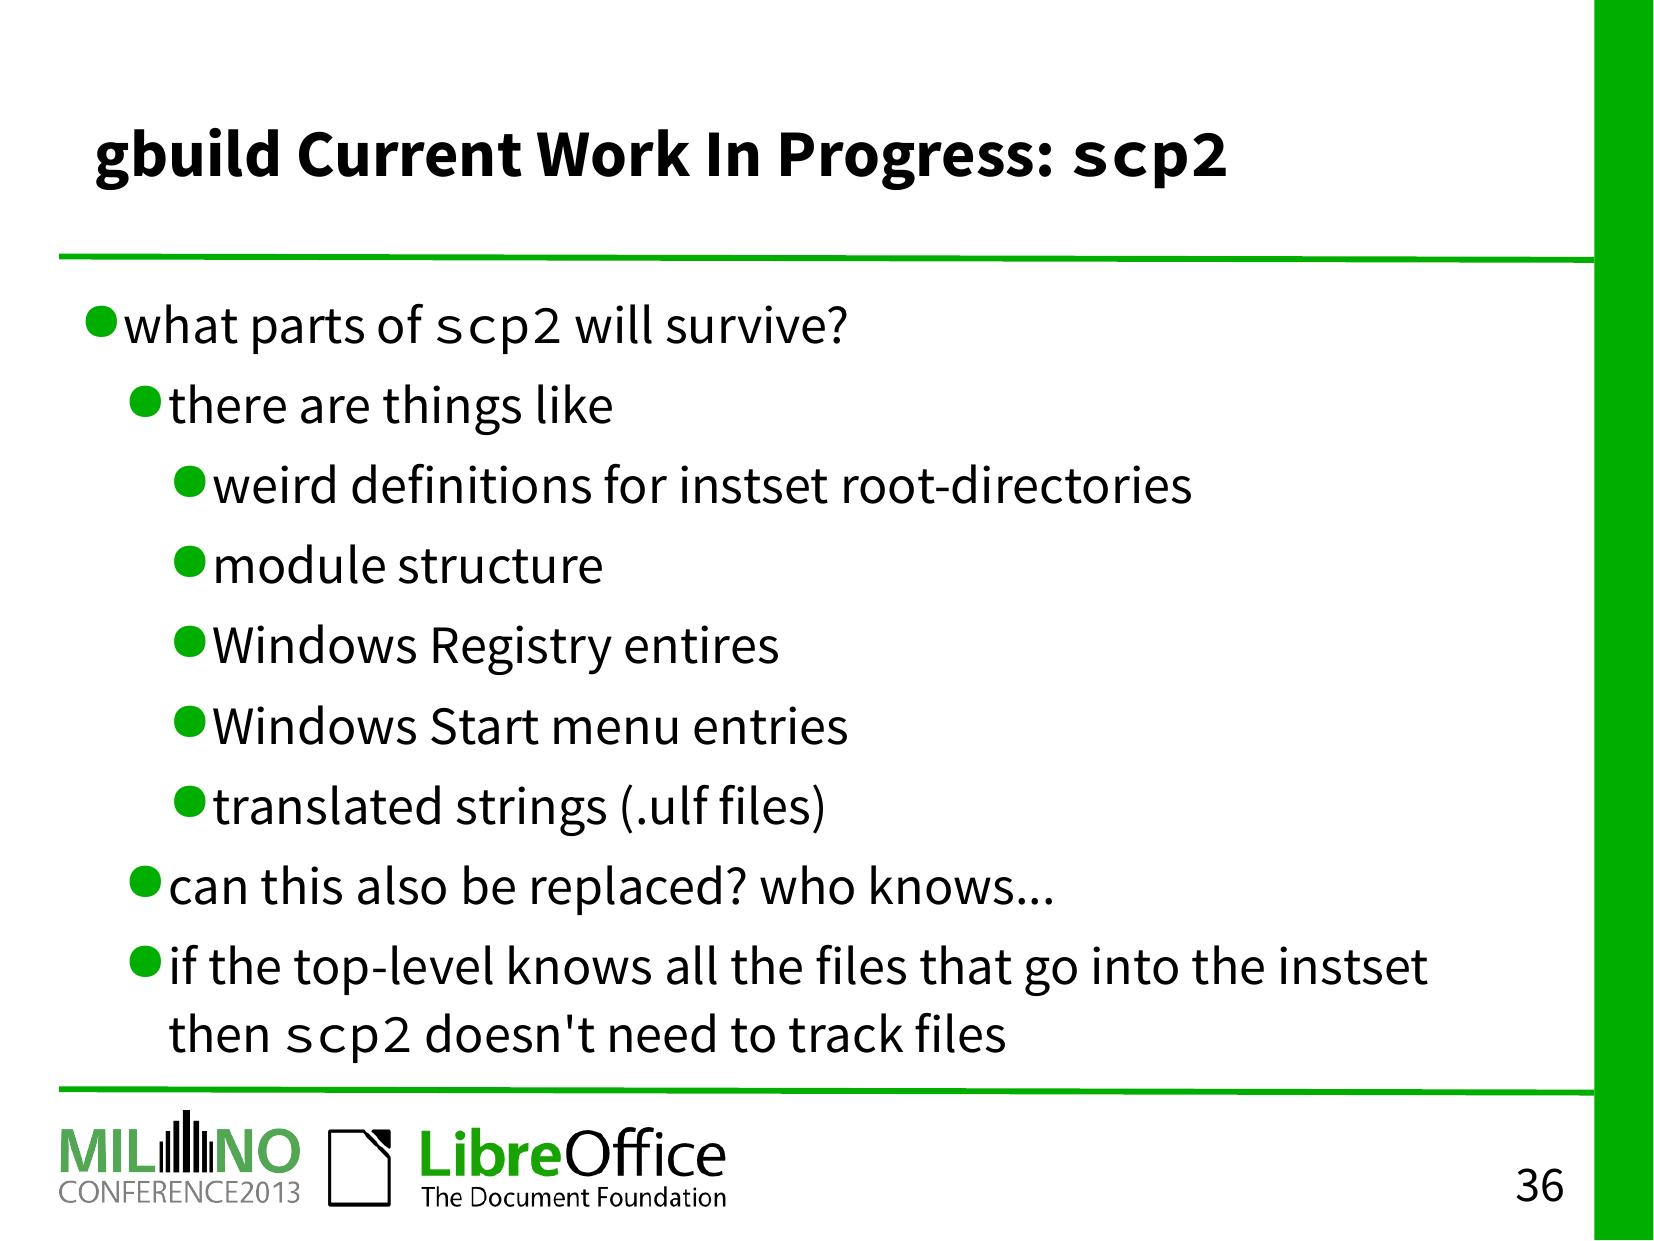

# gbuild Current Work In Progress: scp2
what parts of scp2 will survive?
there are things like
weird definitions for instset root-directories
module structure
Windows Registry entires
Windows Start menu entries
translated strings (.ulf files)
can this also be replaced? who knows...
if the top-level knows all the files that go into the instset then scp2 doesn't need to track files
36